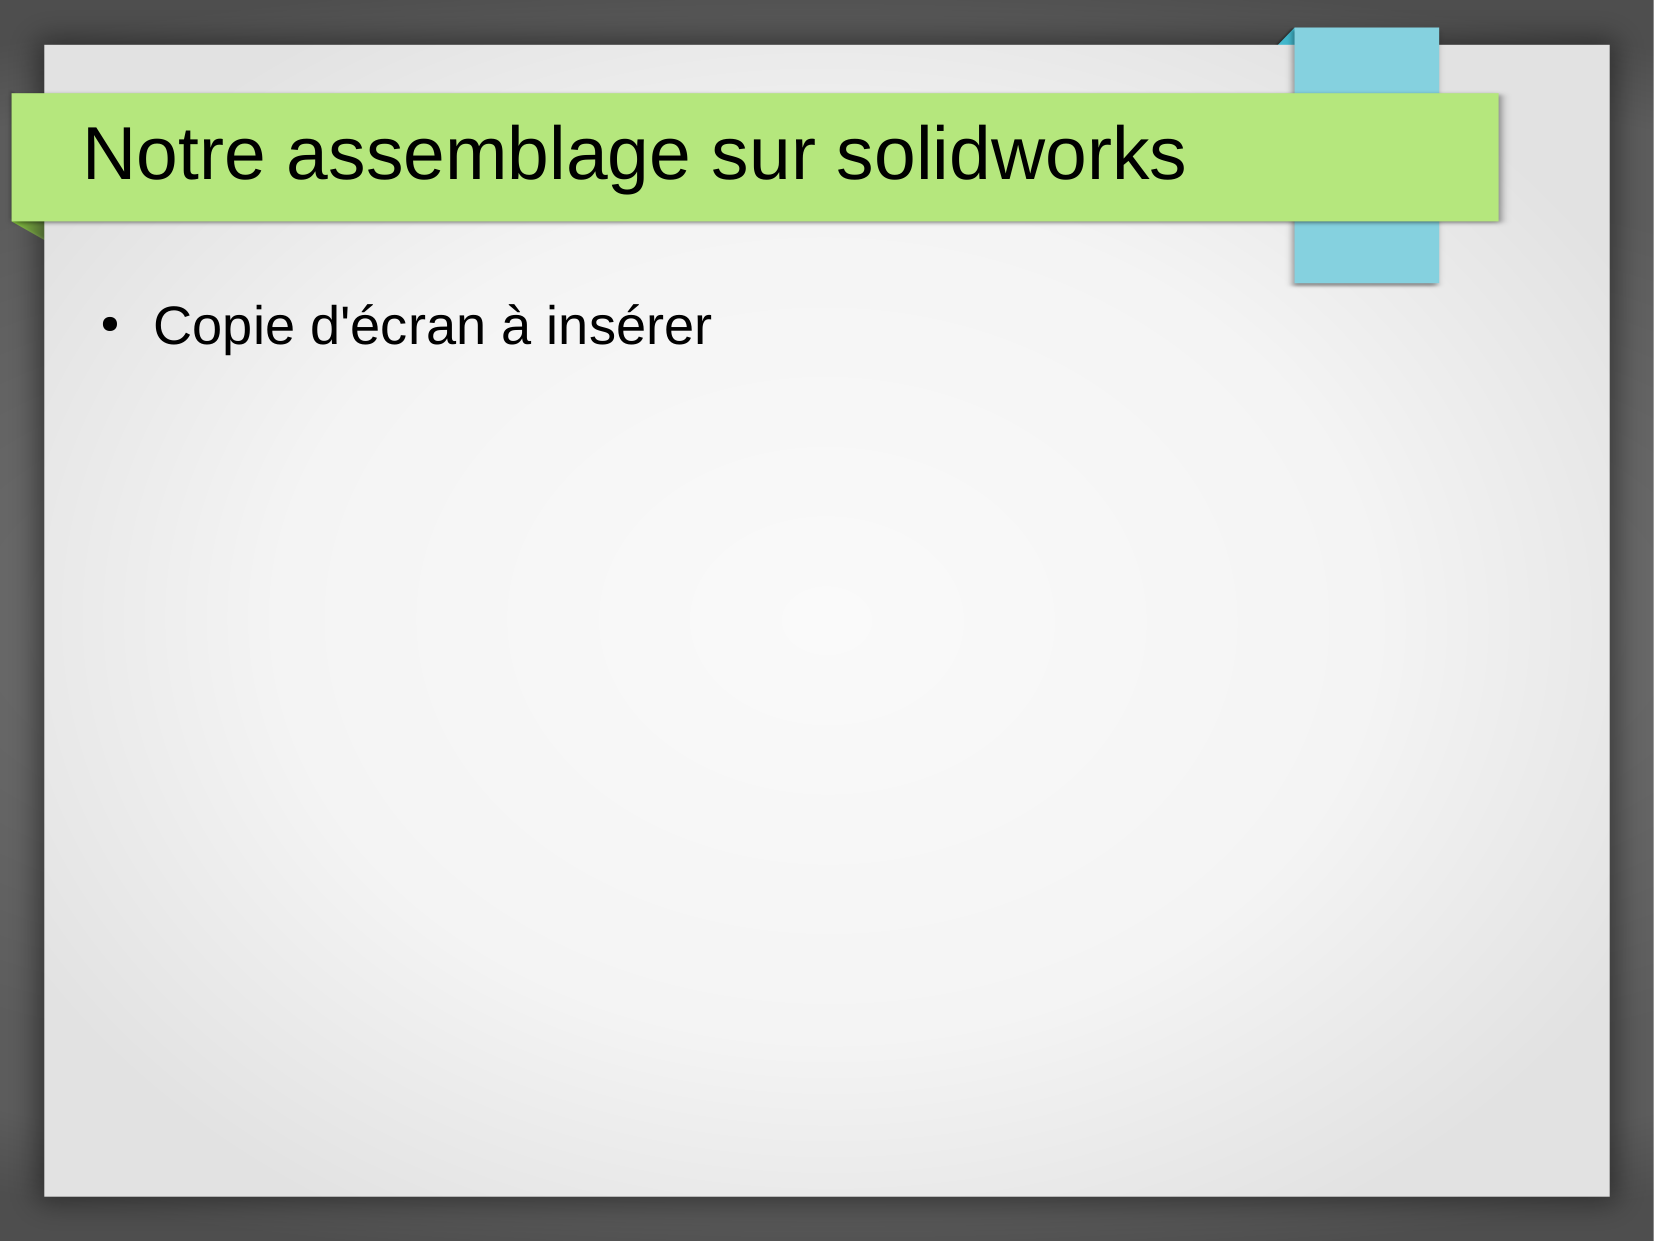

# Notre assemblage sur solidworks
Copie d'écran à insérer